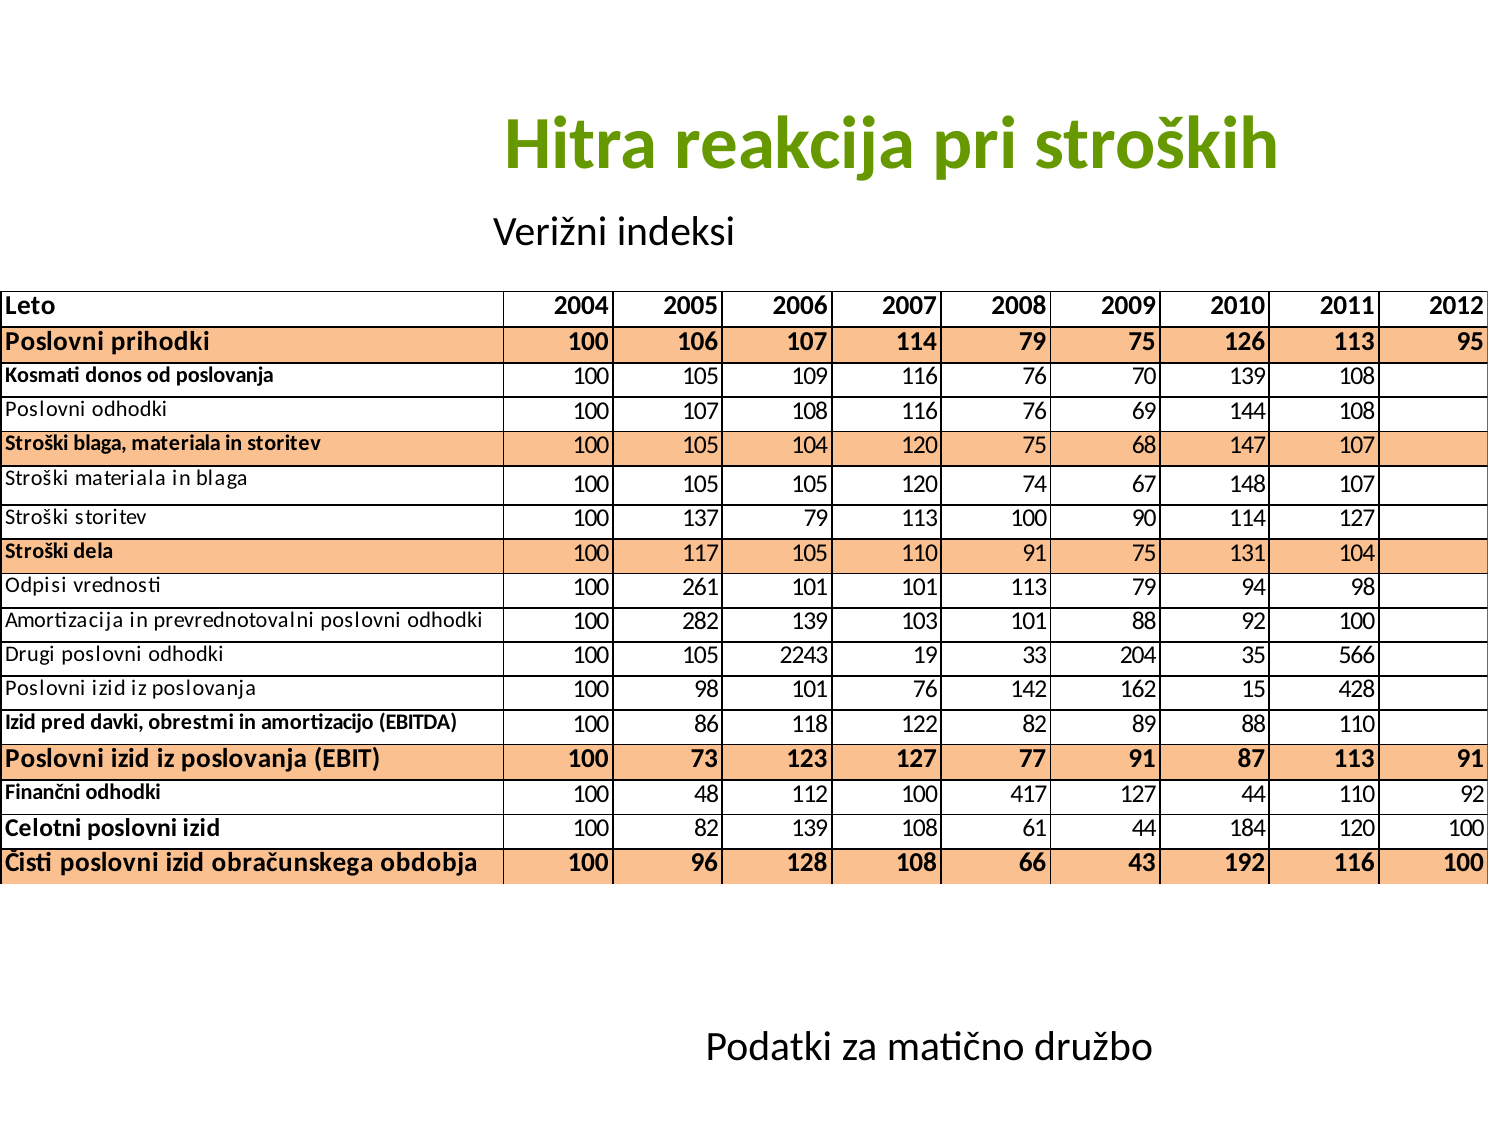

# Hitra reakcija pri stroških
Verižni indeksi
Podatki za matično družbo